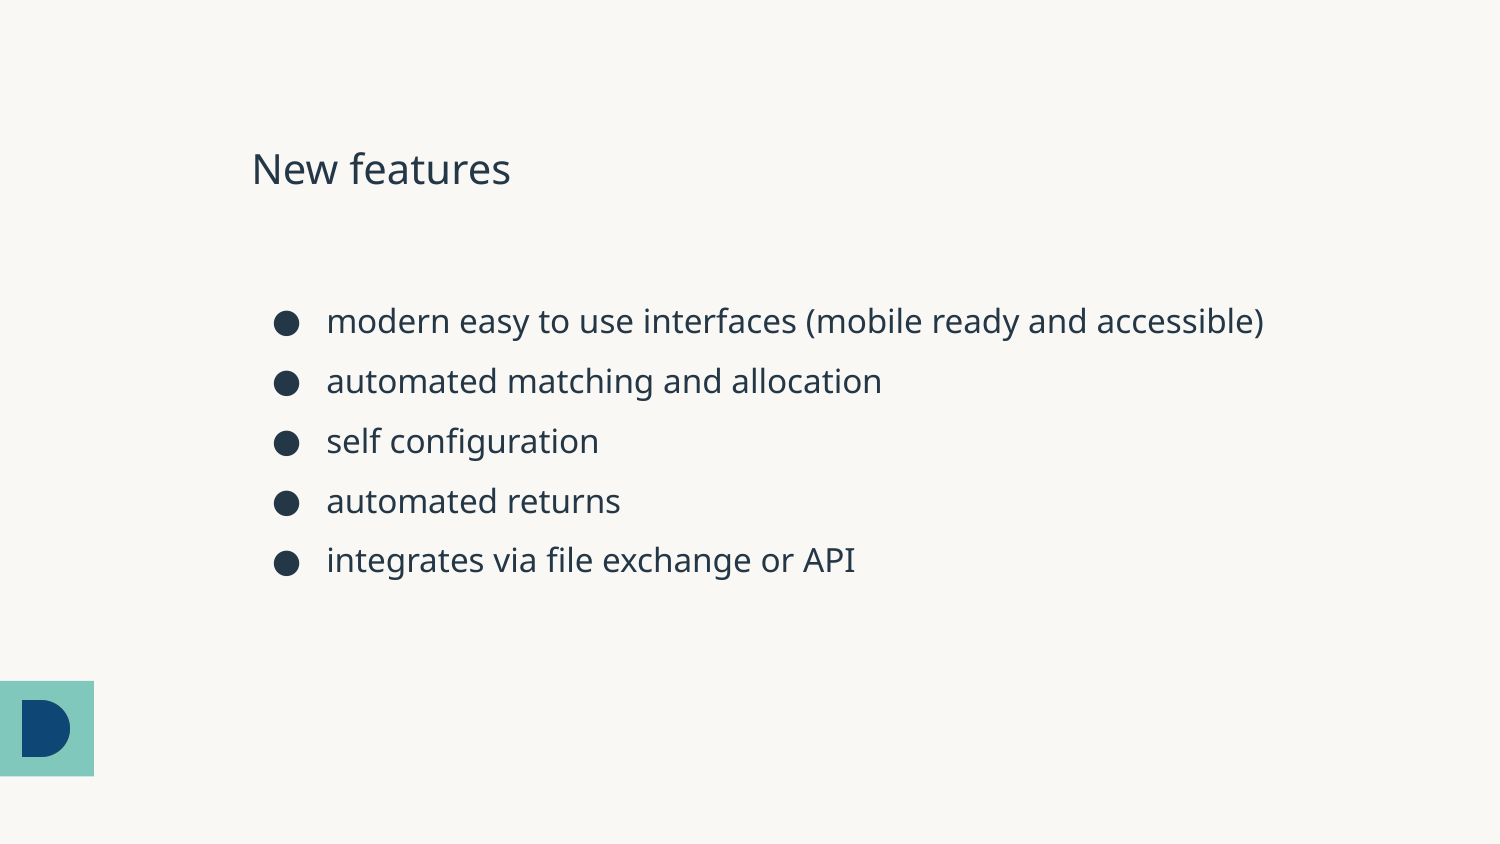

# New features
modern easy to use interfaces (mobile ready and accessible)
automated matching and allocation
self configuration
automated returns
integrates via file exchange or API